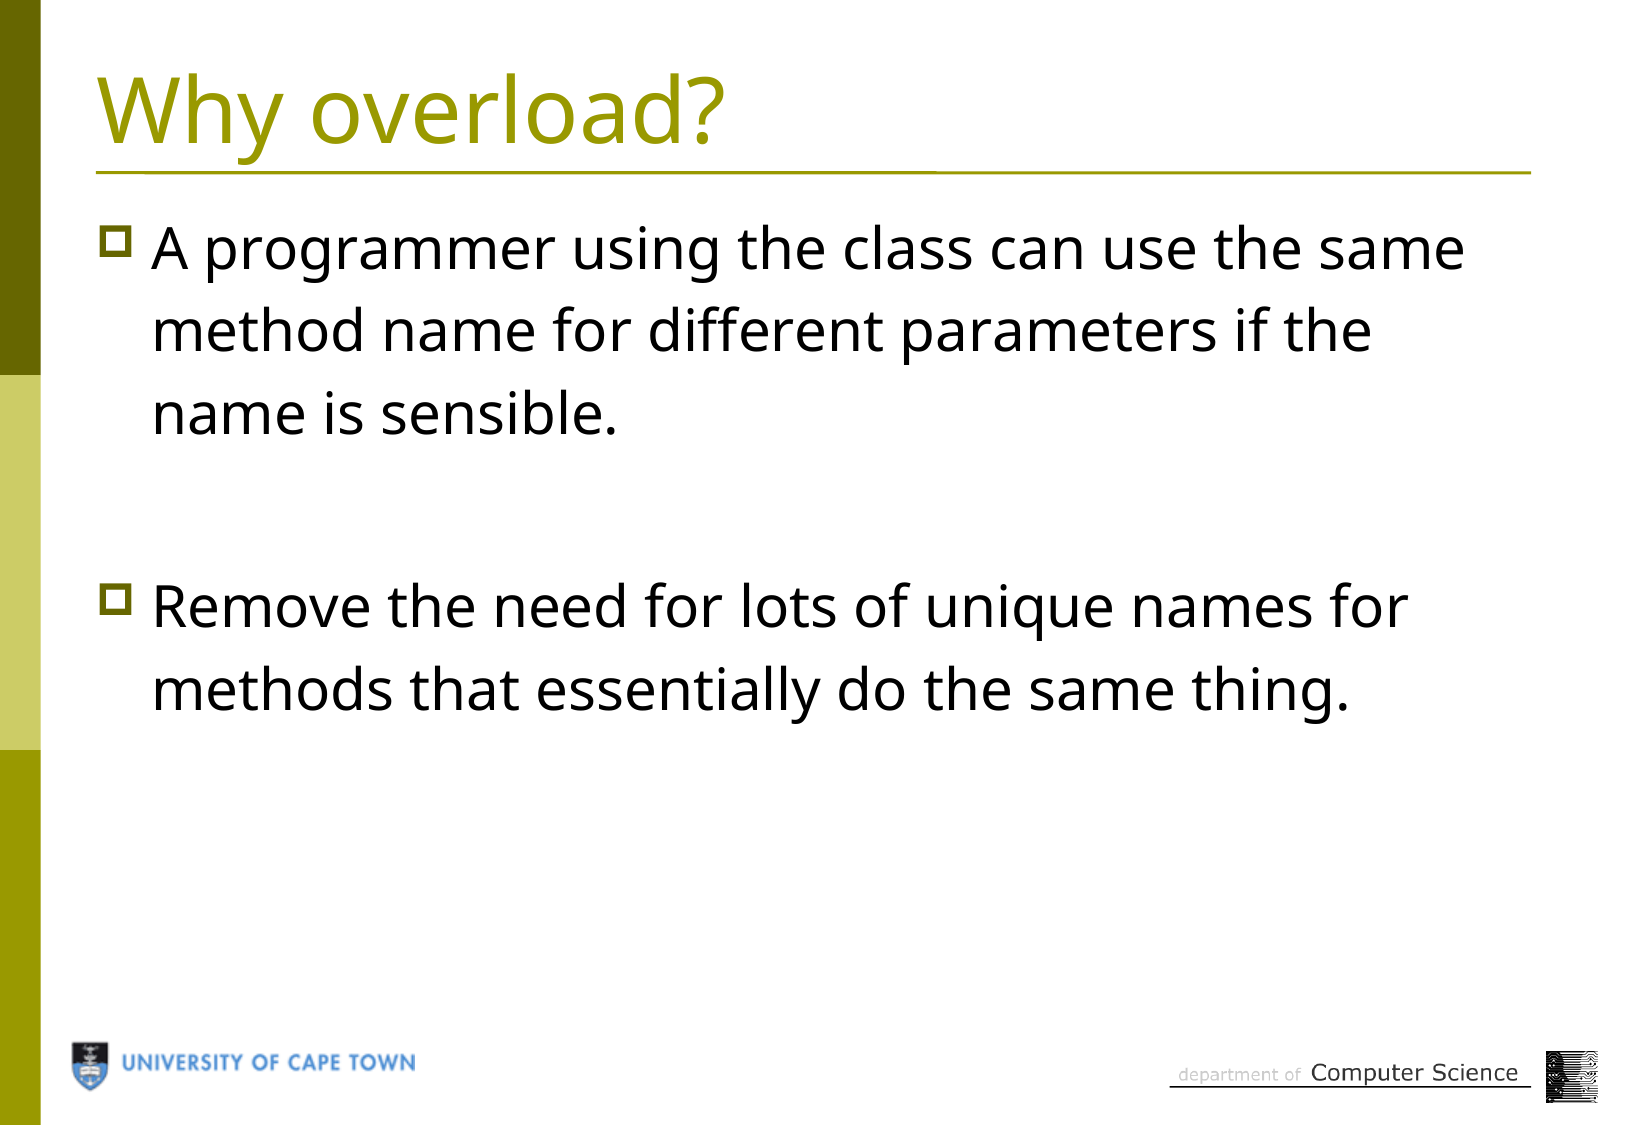

# Why overload?
A programmer using the class can use the same method name for different parameters if the name is sensible.
Remove the need for lots of unique names for methods that essentially do the same thing.